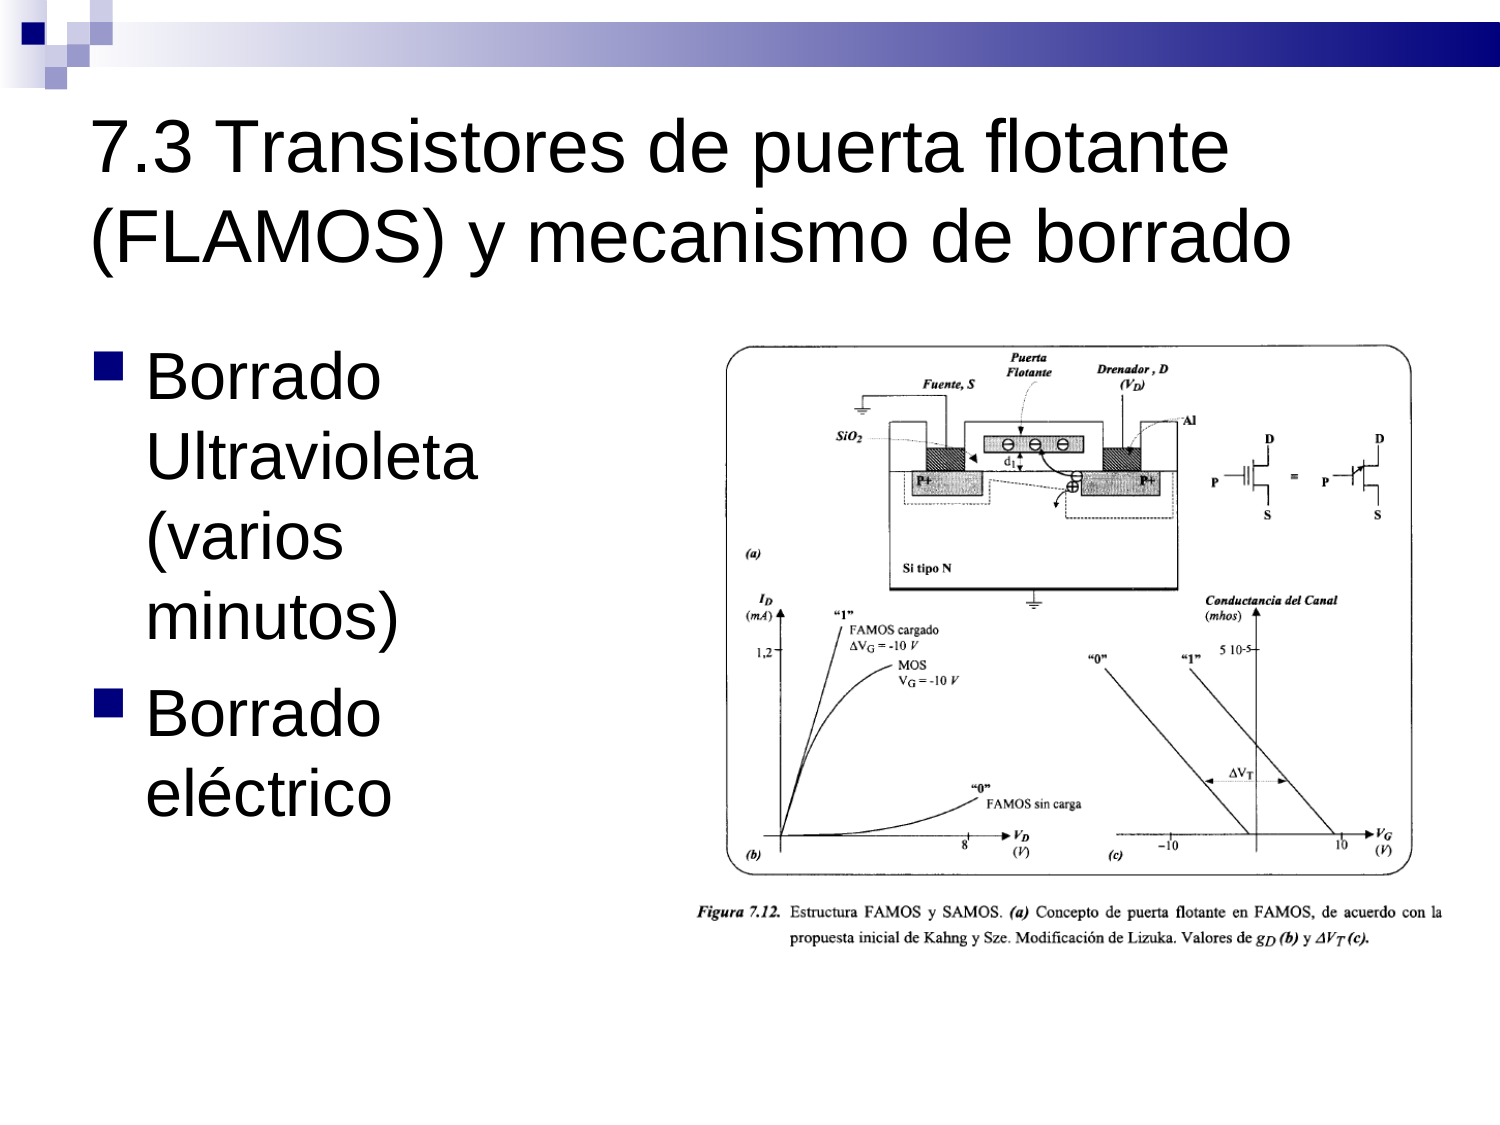

# 7.3 Transistores de puerta flotante (FLAMOS) y mecanismo de borrado
Borrado Ultravioleta (varios minutos)
Borrado eléctrico